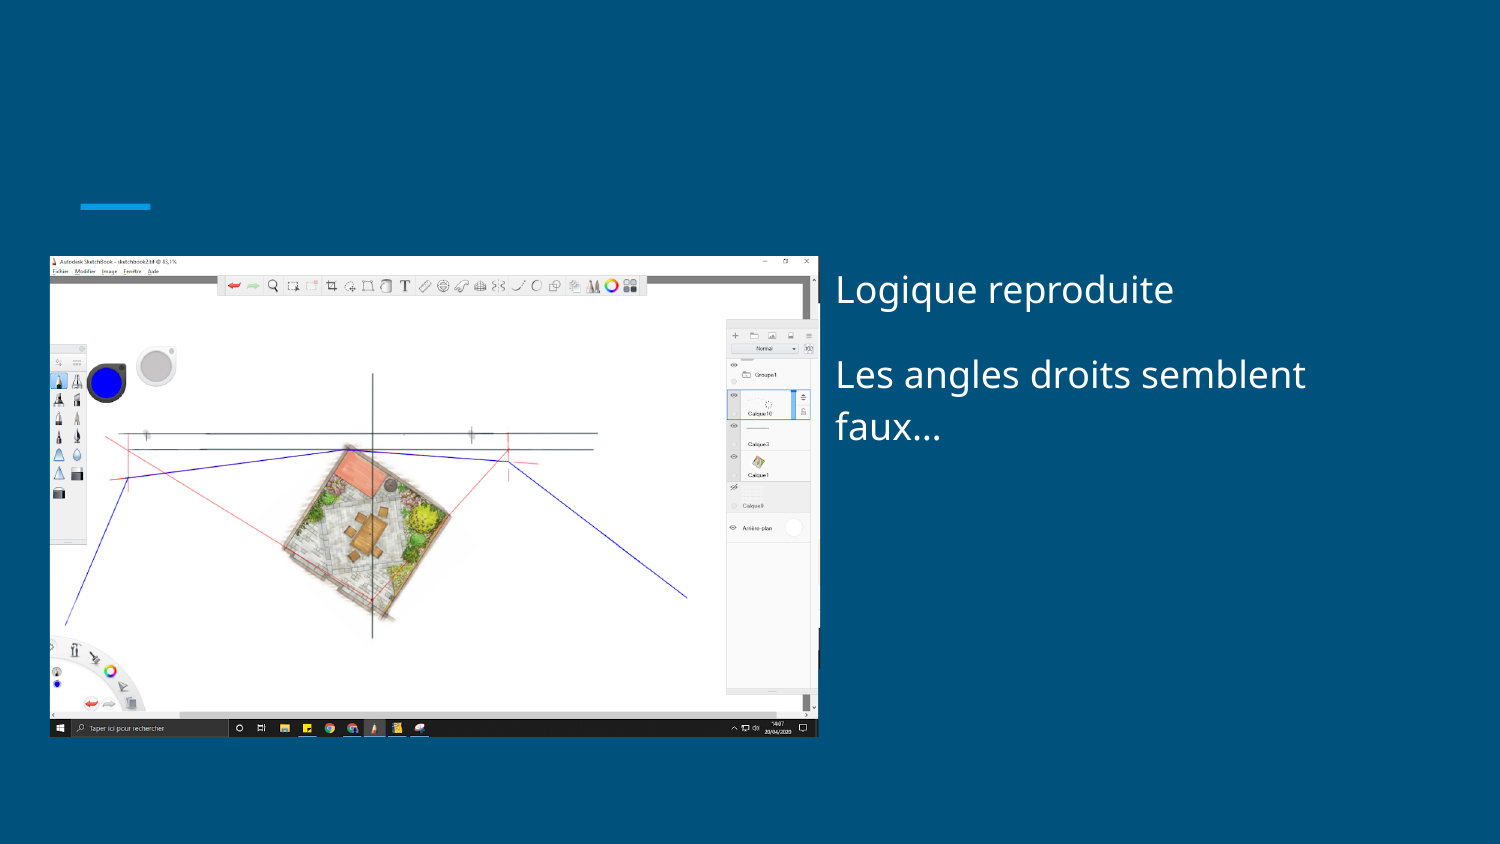

# Logique reproduite
Les angles droits semblent faux…